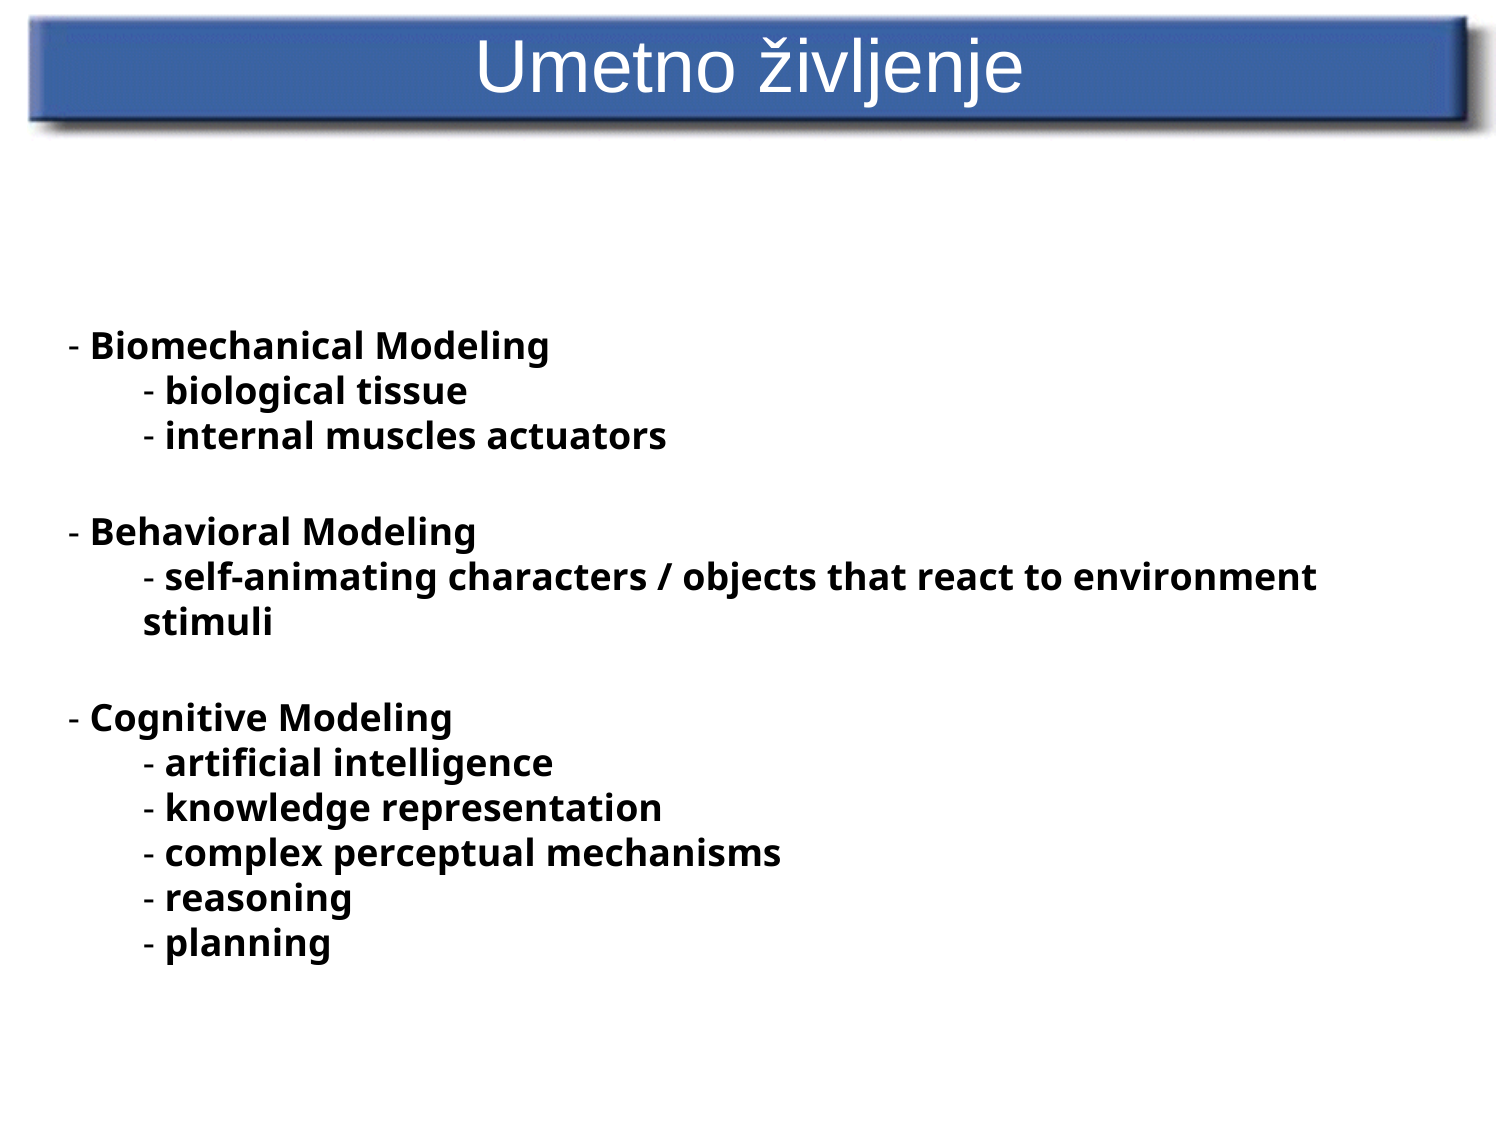

# Umetno življenje
 Biomechanical Modeling
 biological tissue
 internal muscles actuators
 Behavioral Modeling
 self-animating characters / objects that react to environment stimuli
 Cognitive Modeling
 artificial intelligence
 knowledge representation
 complex perceptual mechanisms
 reasoning
 planning